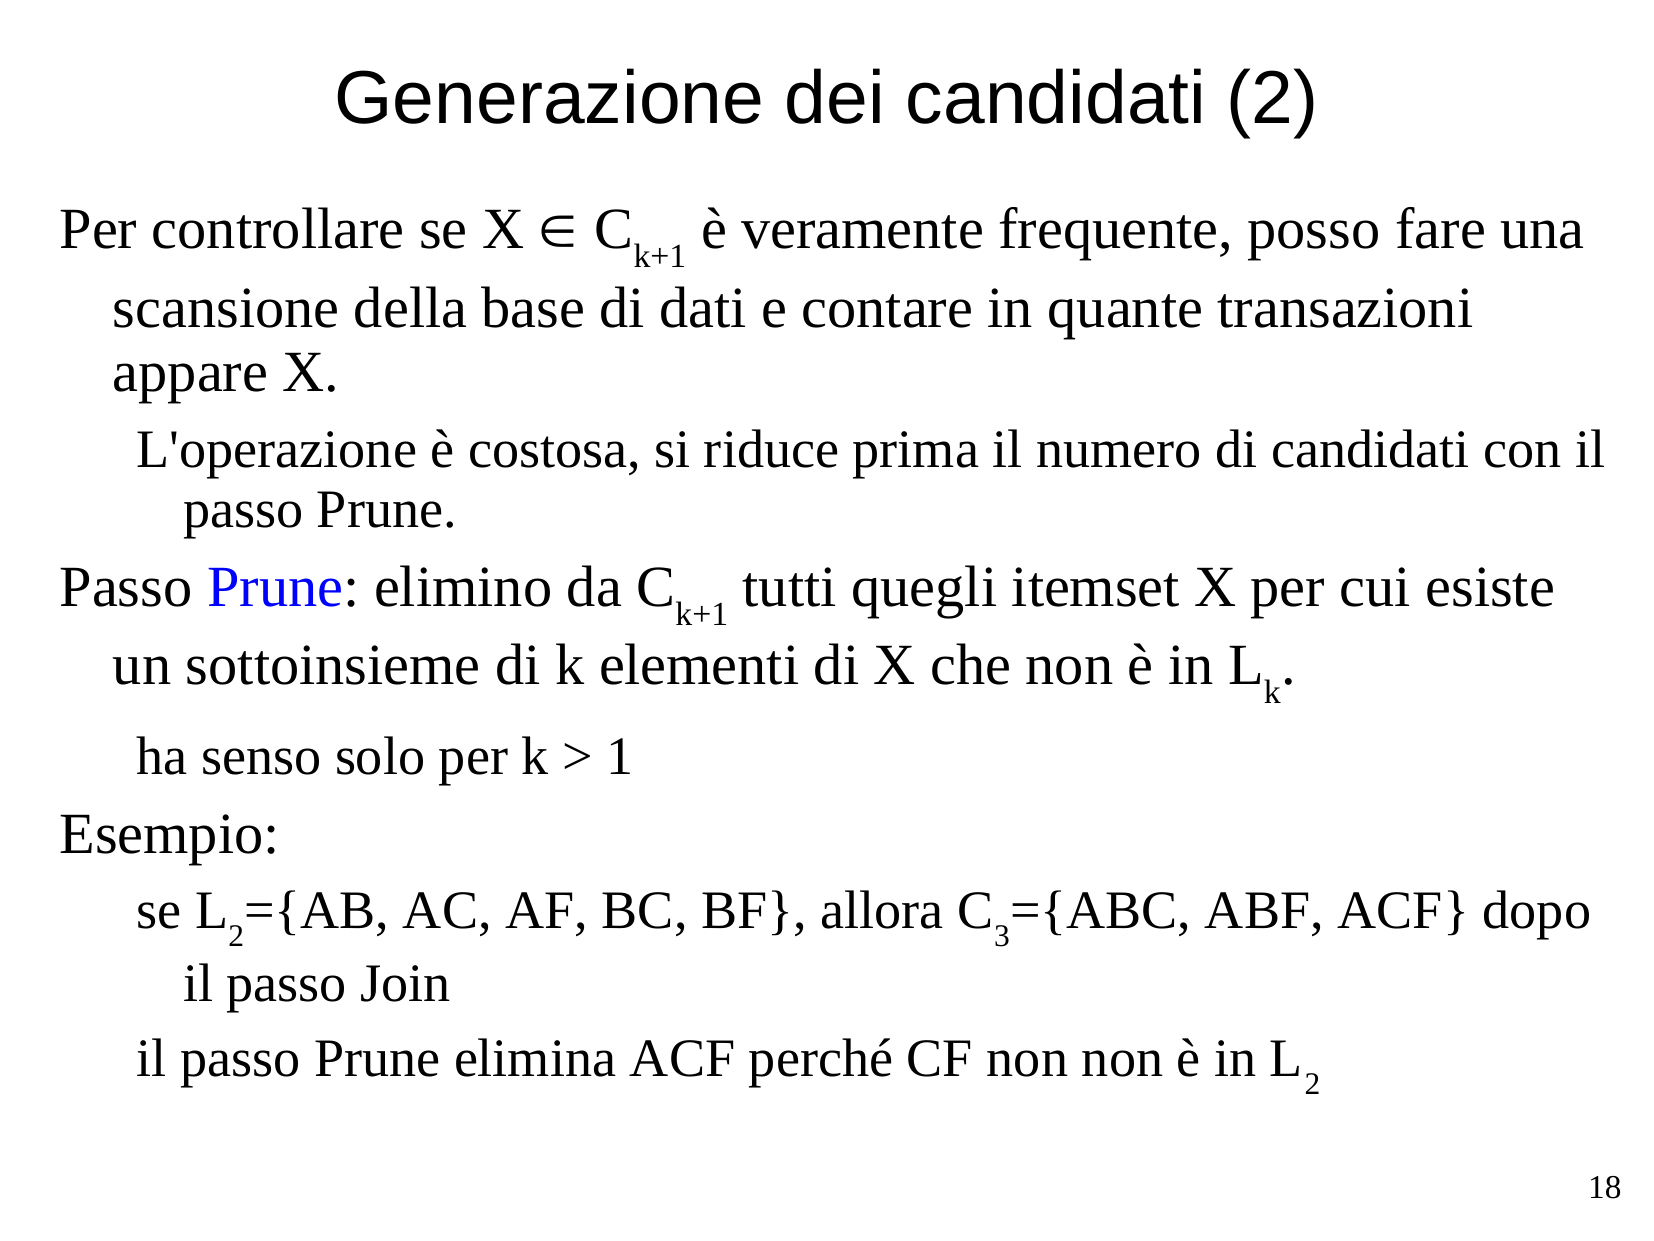

# Generazione dei candidati (2)
Per controllare se X  Ck+1 è veramente frequente, posso fare una scansione della base di dati e contare in quante transazioni appare X.
L'operazione è costosa, si riduce prima il numero di candidati con il passo Prune.
Passo Prune: elimino da Ck+1 tutti quegli itemset X per cui esiste un sottoinsieme di k elementi di X che non è in Lk.
ha senso solo per k > 1
Esempio:
se L2={AB, AC, AF, BC, BF}, allora C3={ABC, ABF, ACF} dopo il passo Join
il passo Prune elimina ACF perché CF non non è in L2